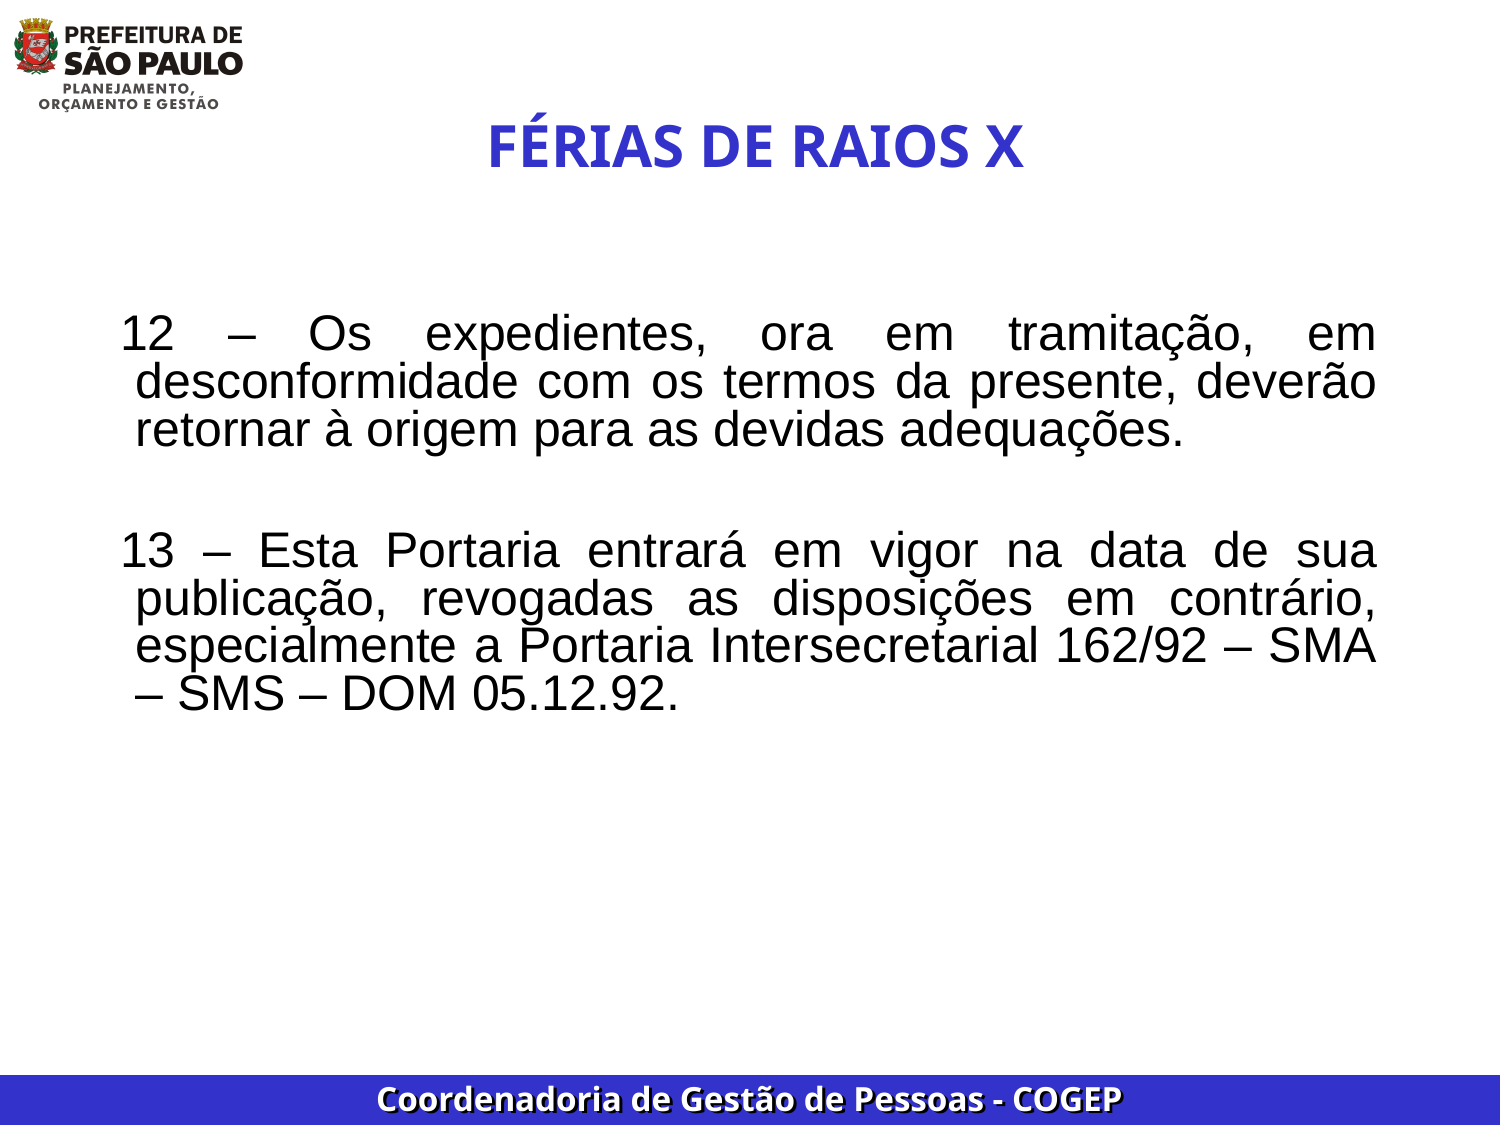

# FÉRIAS DE RAIOS X
12 – Os expedientes, ora em tramitação, em desconformidade com os termos da presente, deverão retornar à origem para as devidas adequações.
13 – Esta Portaria entrará em vigor na data de sua publicação, revogadas as disposições em contrário, especialmente a Portaria Intersecretarial 162/92 – SMA – SMS – DOM 05.12.92.